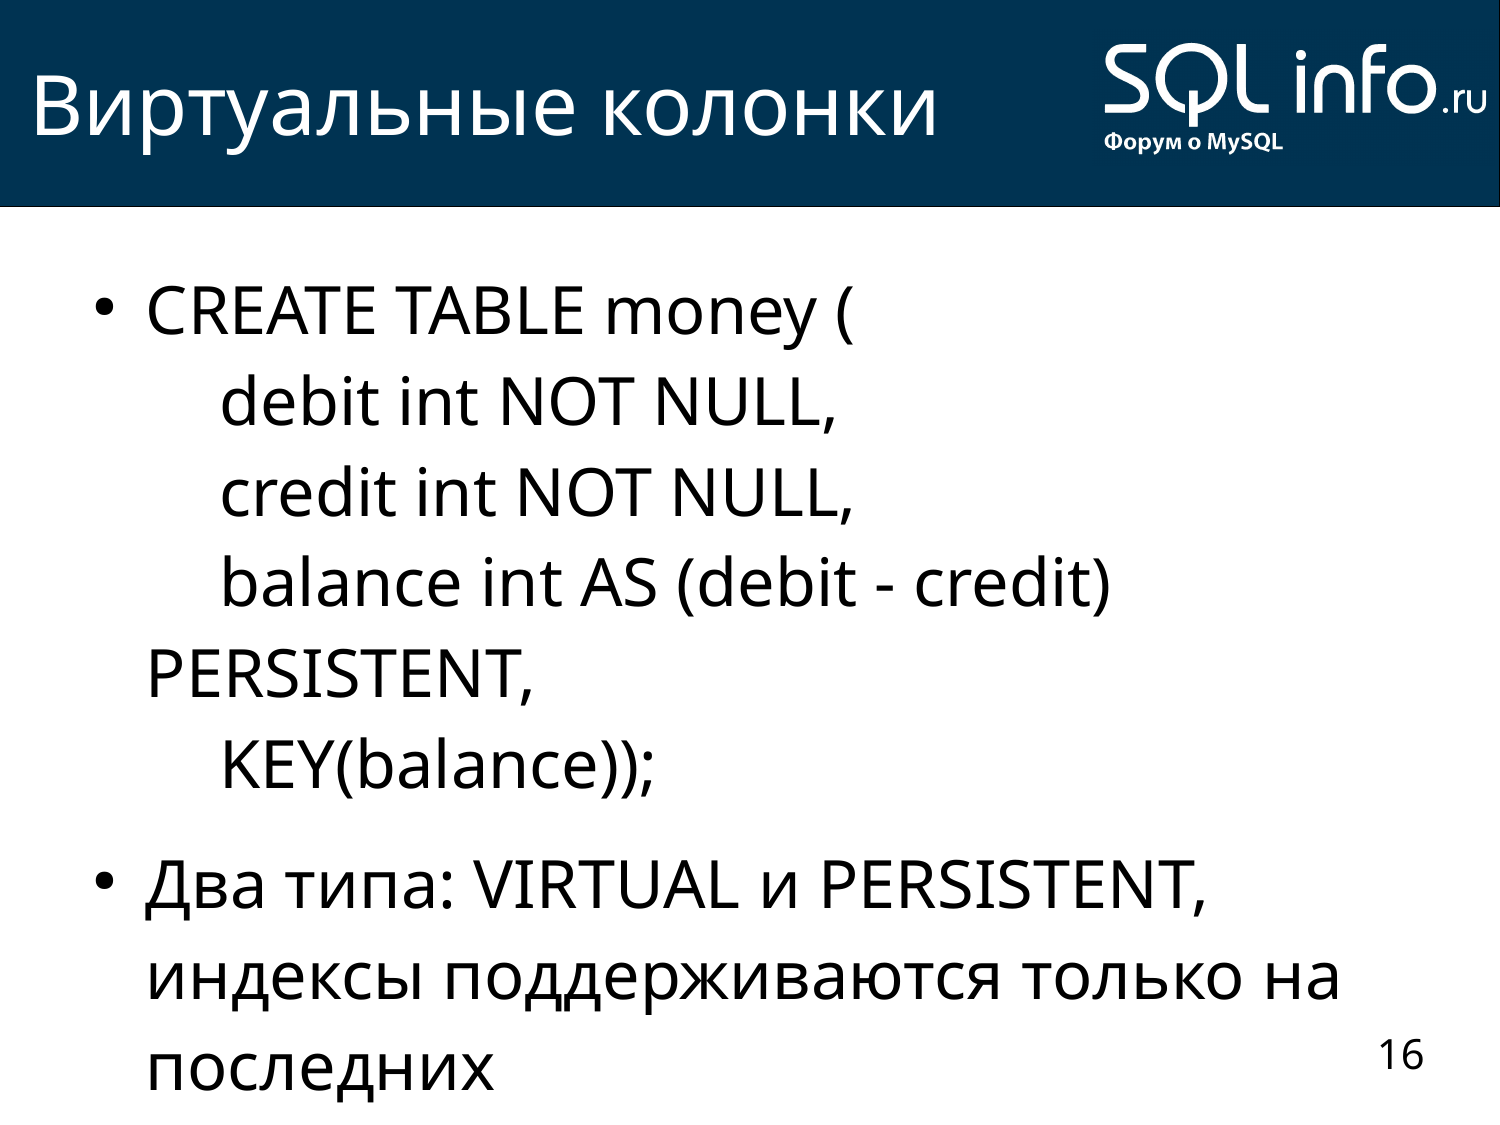

# Виртуальные колонки
CREATE TABLE money (
	debit int NOT NULL,
	credit int NOT NULL,
	balance int AS (debit - credit) PERSISTENT,
	KEY(balance));
Два типа: VIRTUAL и PERSISTENT, индексы поддерживаются только на последних
16